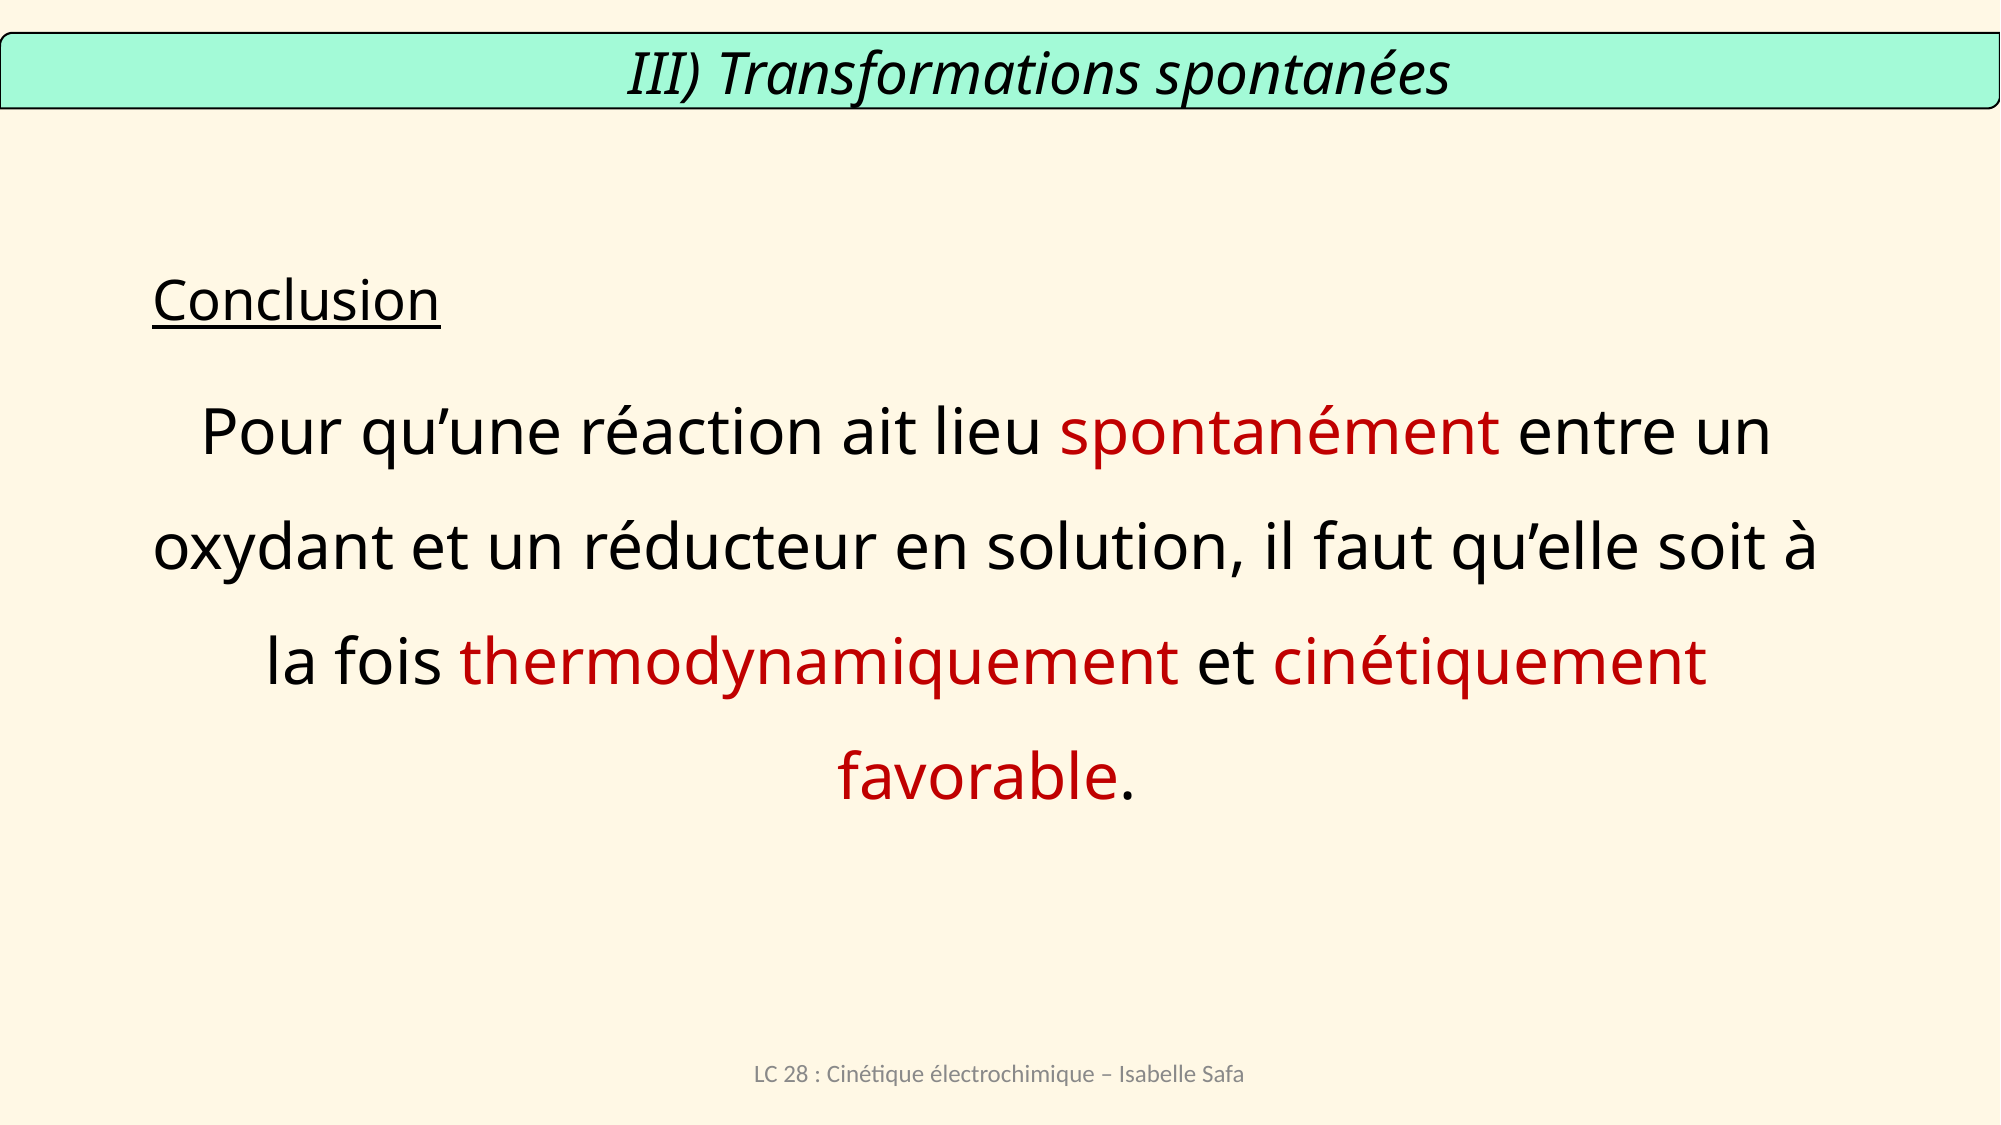

III) Transformations spontanées
# Conclusion
Pour qu’une réaction ait lieu spontanément entre un oxydant et un réducteur en solution, il faut qu’elle soit à la fois thermodynamiquement et cinétiquement favorable.
LC 28 : Cinétique électrochimique – Isabelle Safa